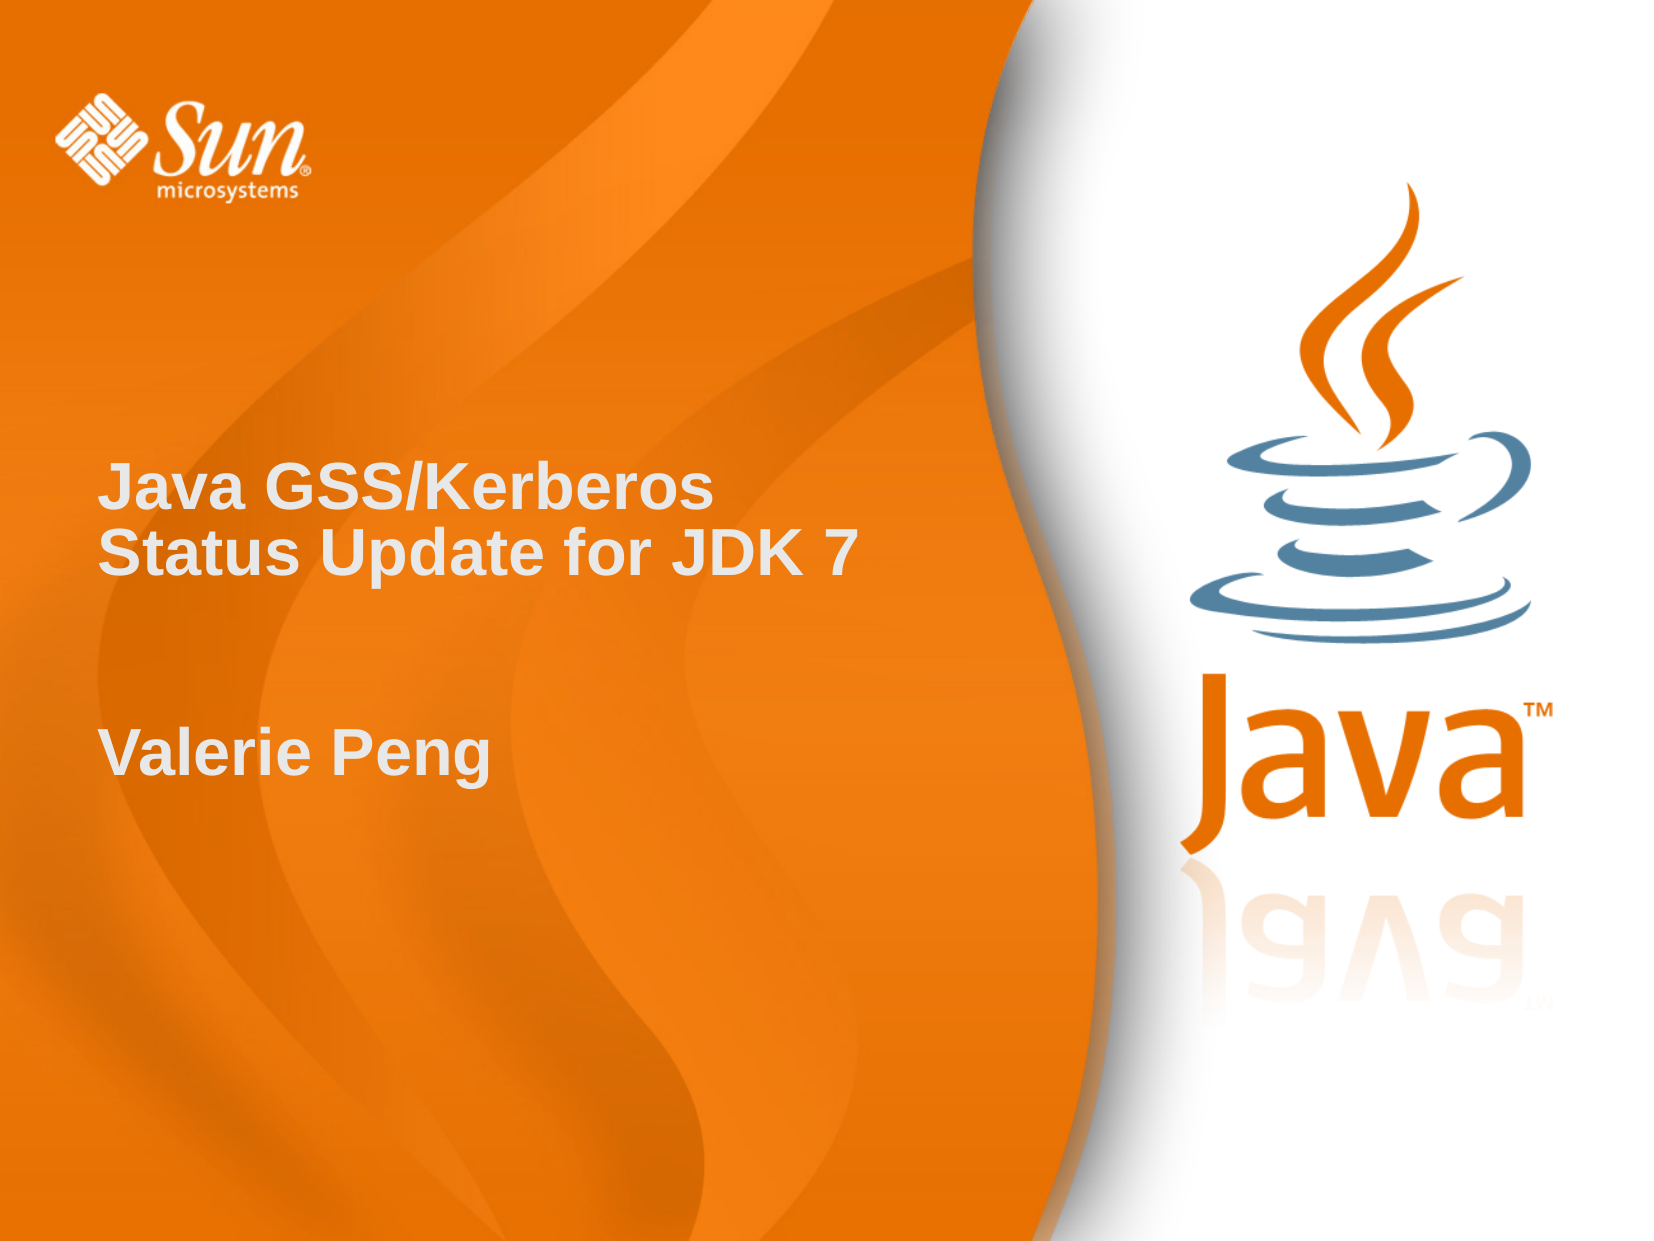

# Java GSS/Kerberos Status Update for JDK 7 Valerie Peng